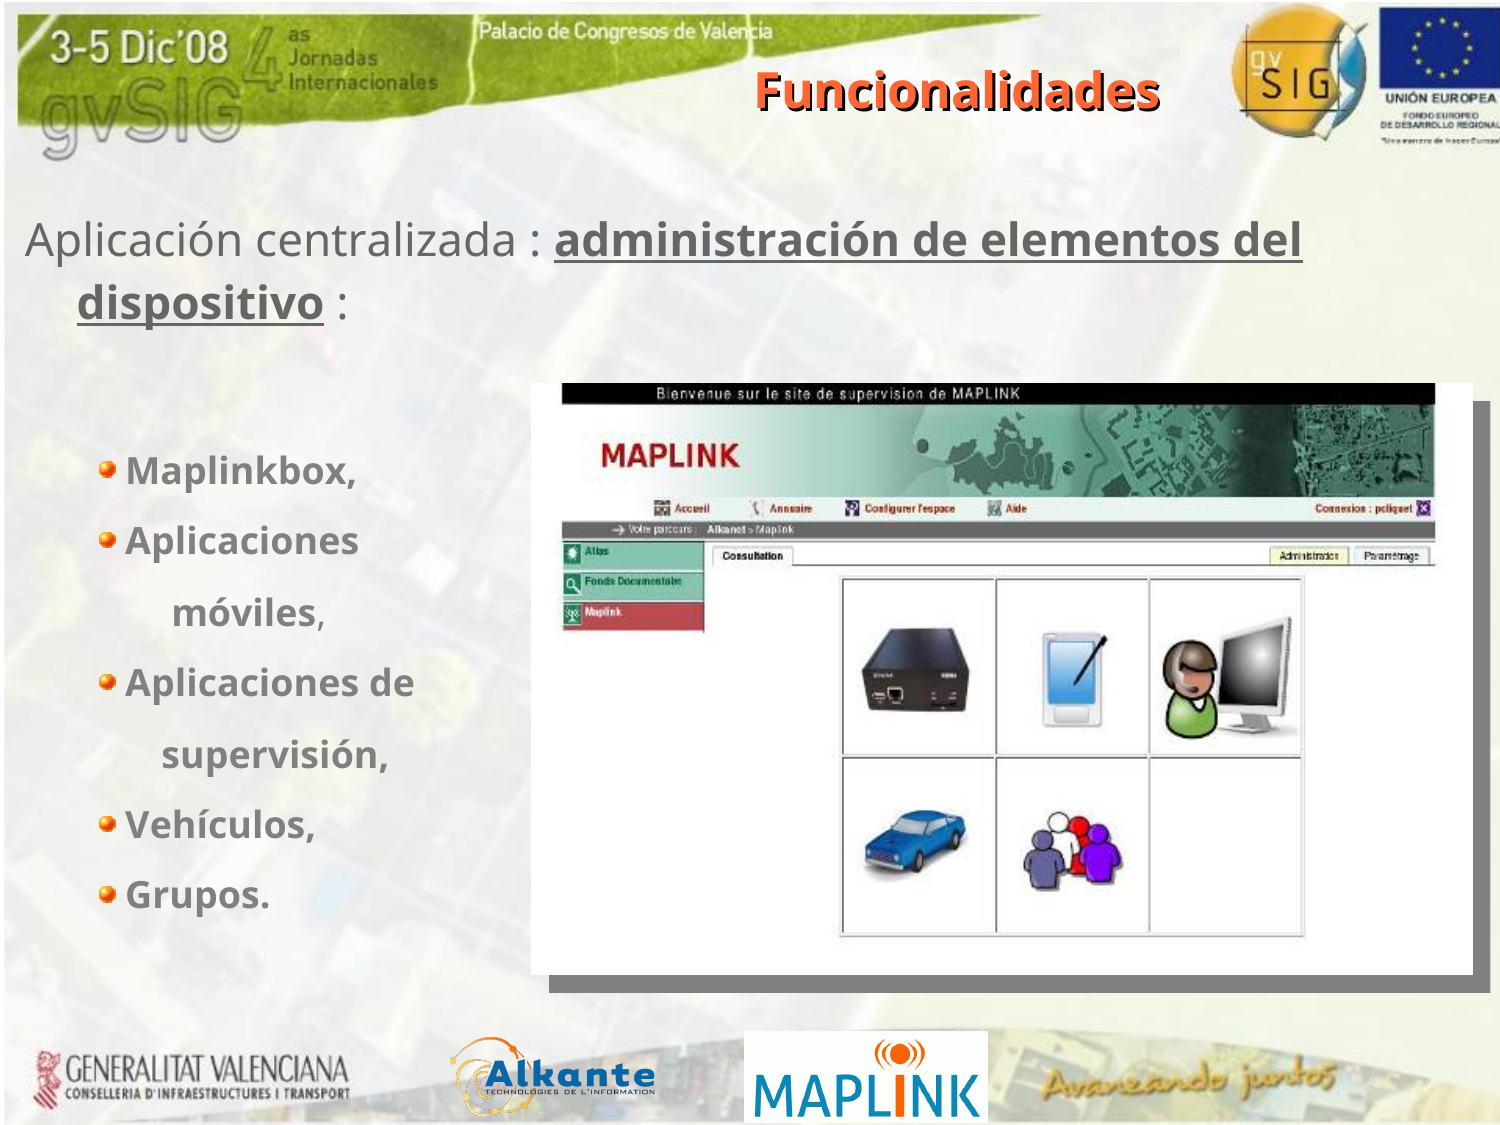

Funcionalidades
# Aplicación centralizada : administración de elementos del dispositivo :
 Maplinkbox,
 Aplicaciones
 móviles,
 Aplicaciones de
 supervisión,
 Vehículos,
 Grupos.